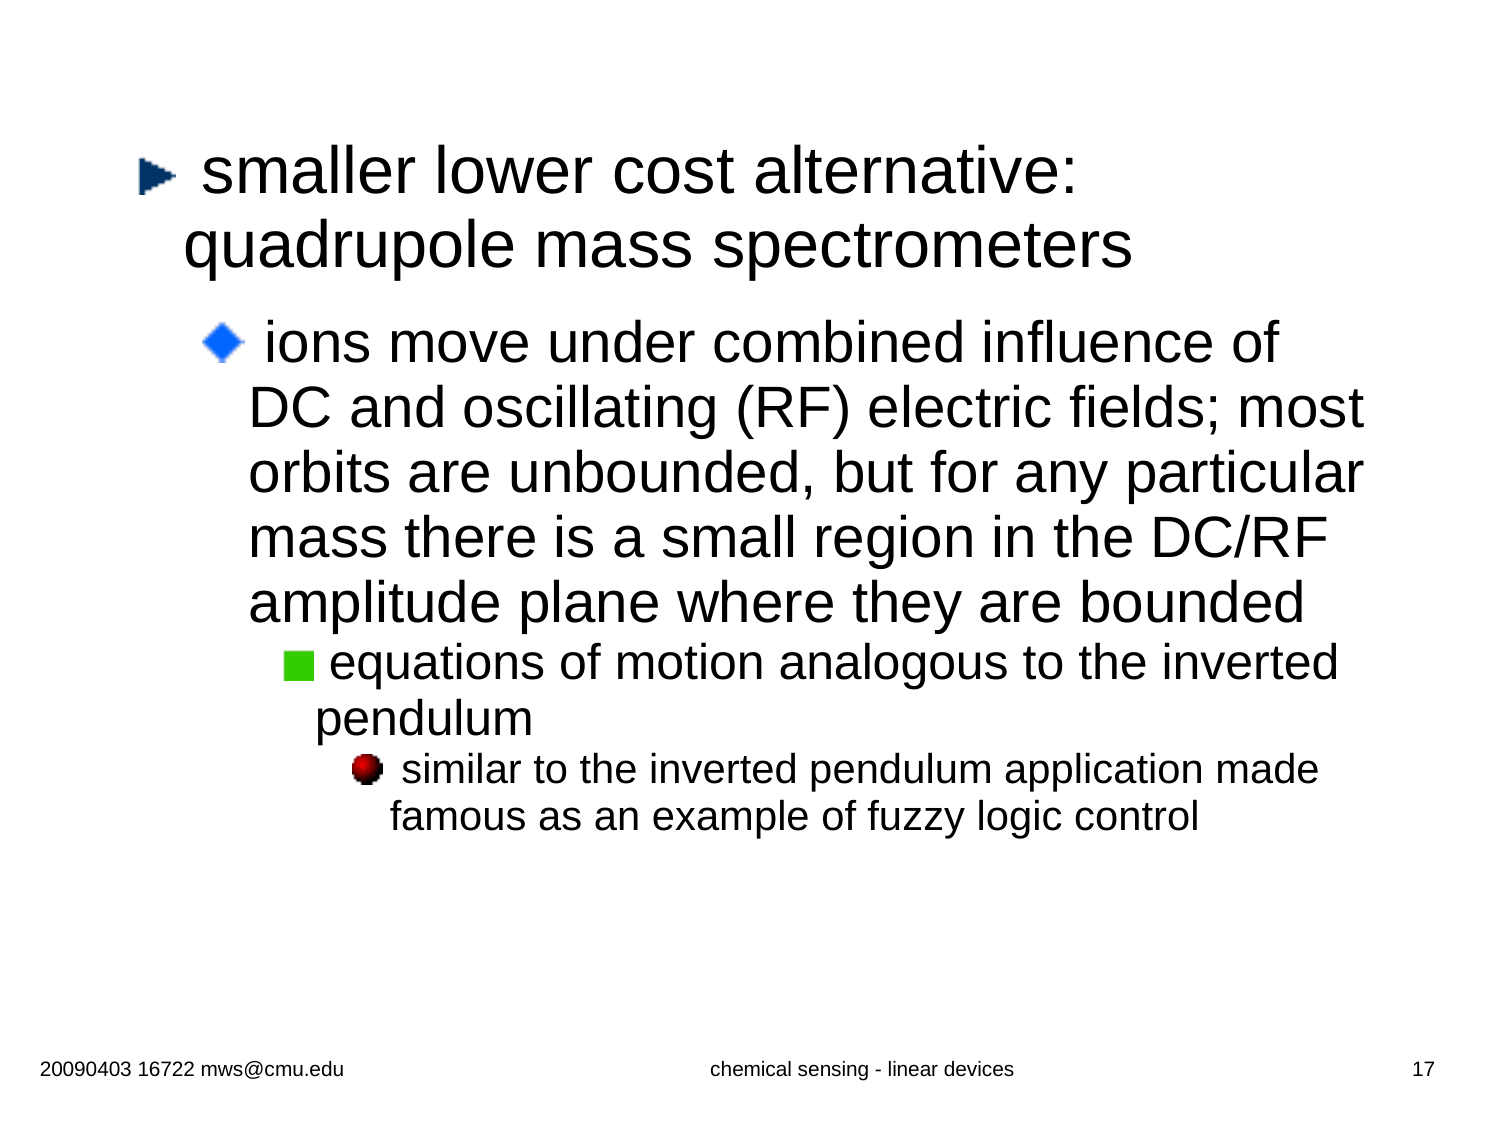

# smaller lower cost alternative: quadrupole mass spectrometers
 ions move under combined influence of DC and oscillating (RF) electric fields; most orbits are unbounded, but for any particular mass there is a small region in the DC/RF amplitude plane where they are bounded
 equations of motion analogous to the inverted pendulum
 similar to the inverted pendulum application made famous as an example of fuzzy logic control
20090403 16722 mws@cmu.edu
chemical sensing - linear devices
17